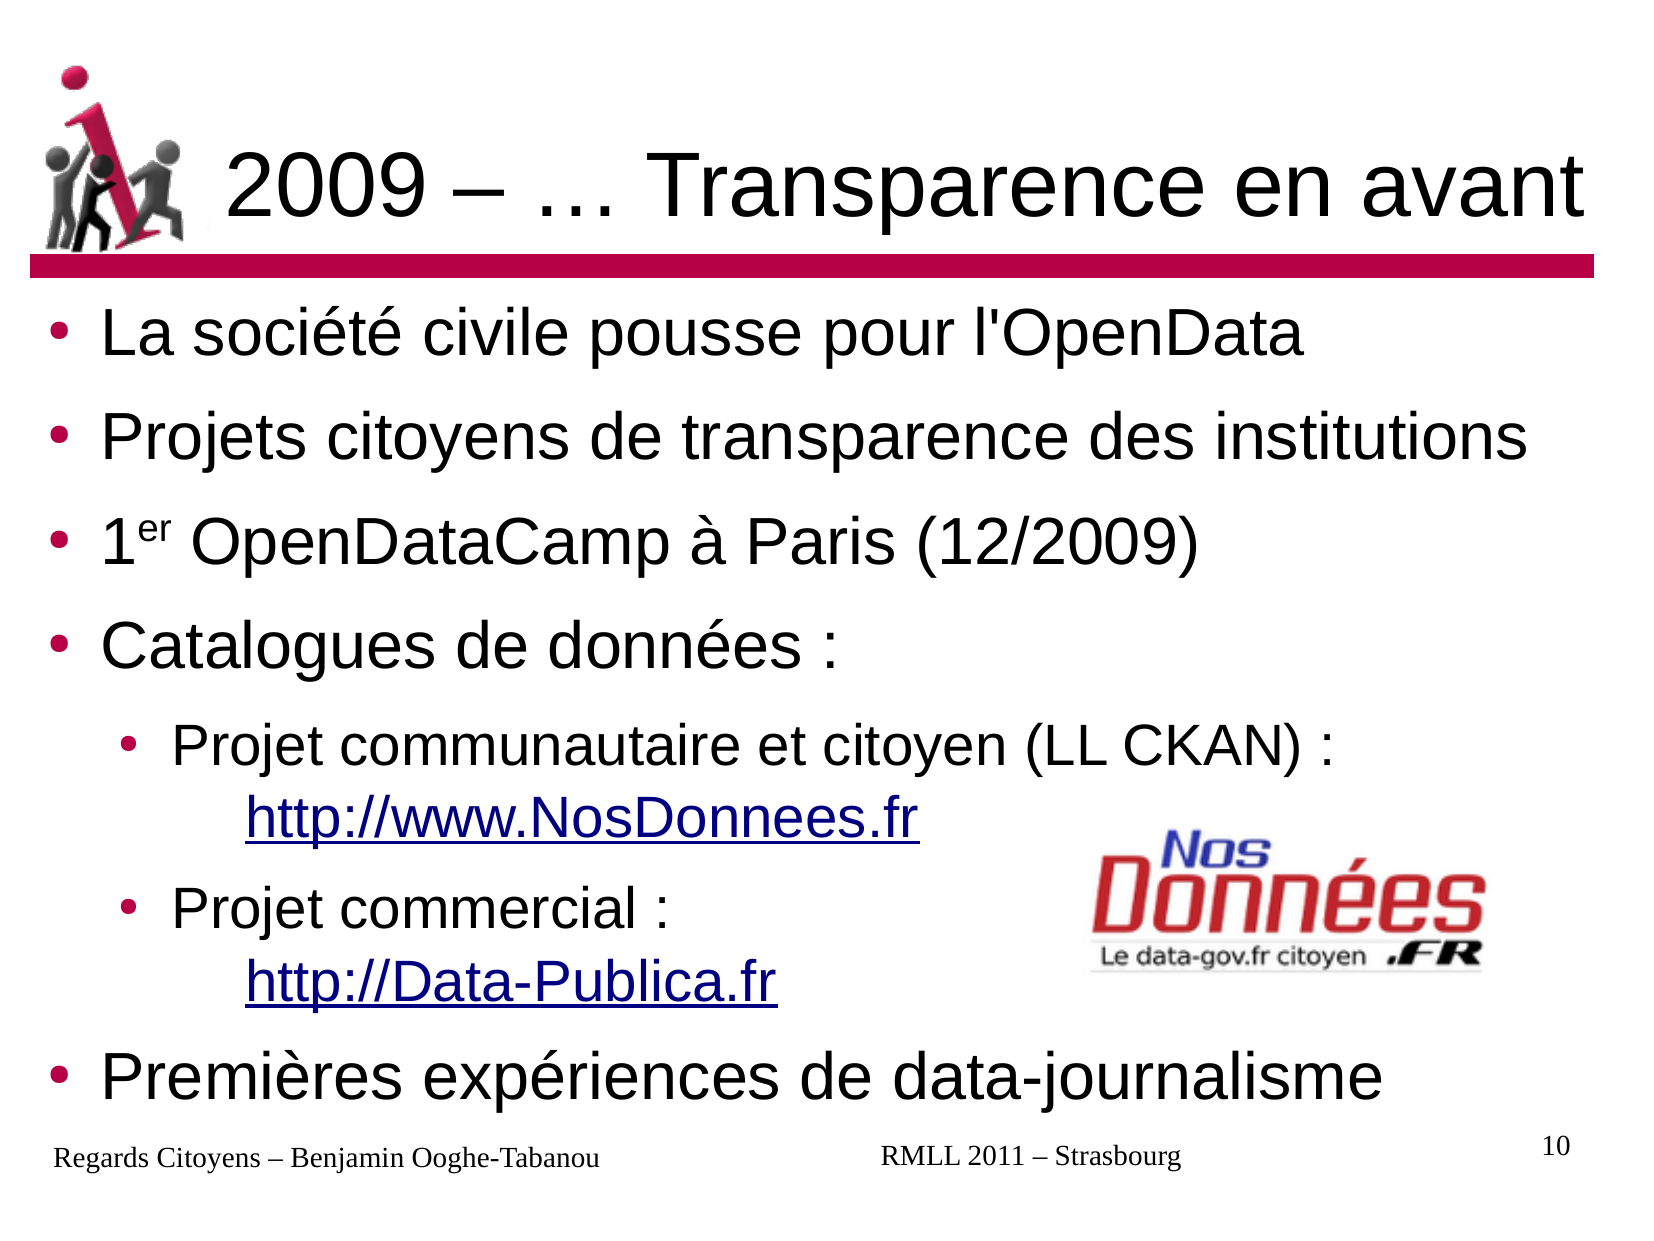

# 2009 – … Transparence en avant
La société civile pousse pour l'OpenData
Projets citoyens de transparence des institutions
1er OpenDataCamp à Paris (12/2009)
Catalogues de données :
Projet communautaire et citoyen (LL CKAN) :
	http://www.NosDonnees.fr
Projet commercial :
	http://Data-Publica.fr
Premières expériences de data-journalisme
10
Benjamin Ooghe-Tabanou - Open Knowledge Conference Berlin 2011